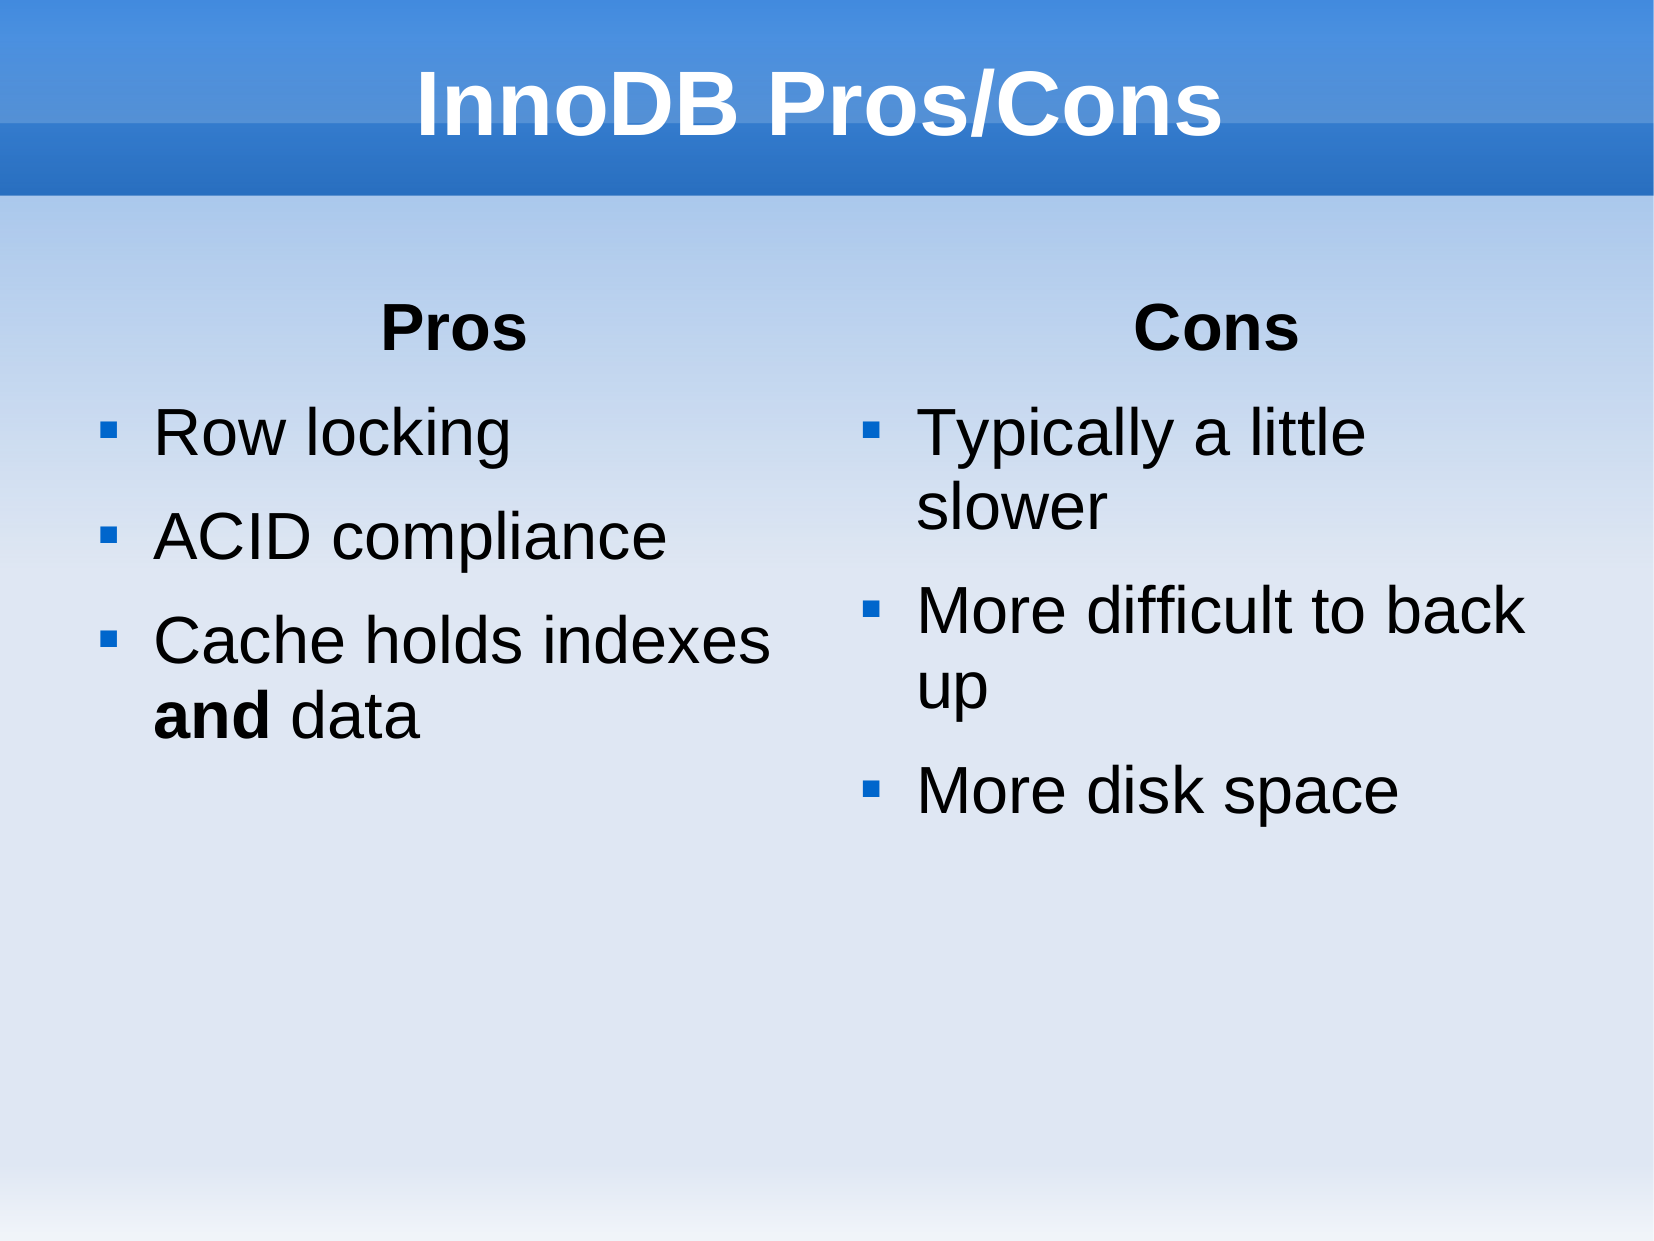

# InnoDB Pros/Cons
Pros
Row locking
ACID compliance
Cache holds indexes and data
Cons
Typically a little slower
More difficult to back up
More disk space